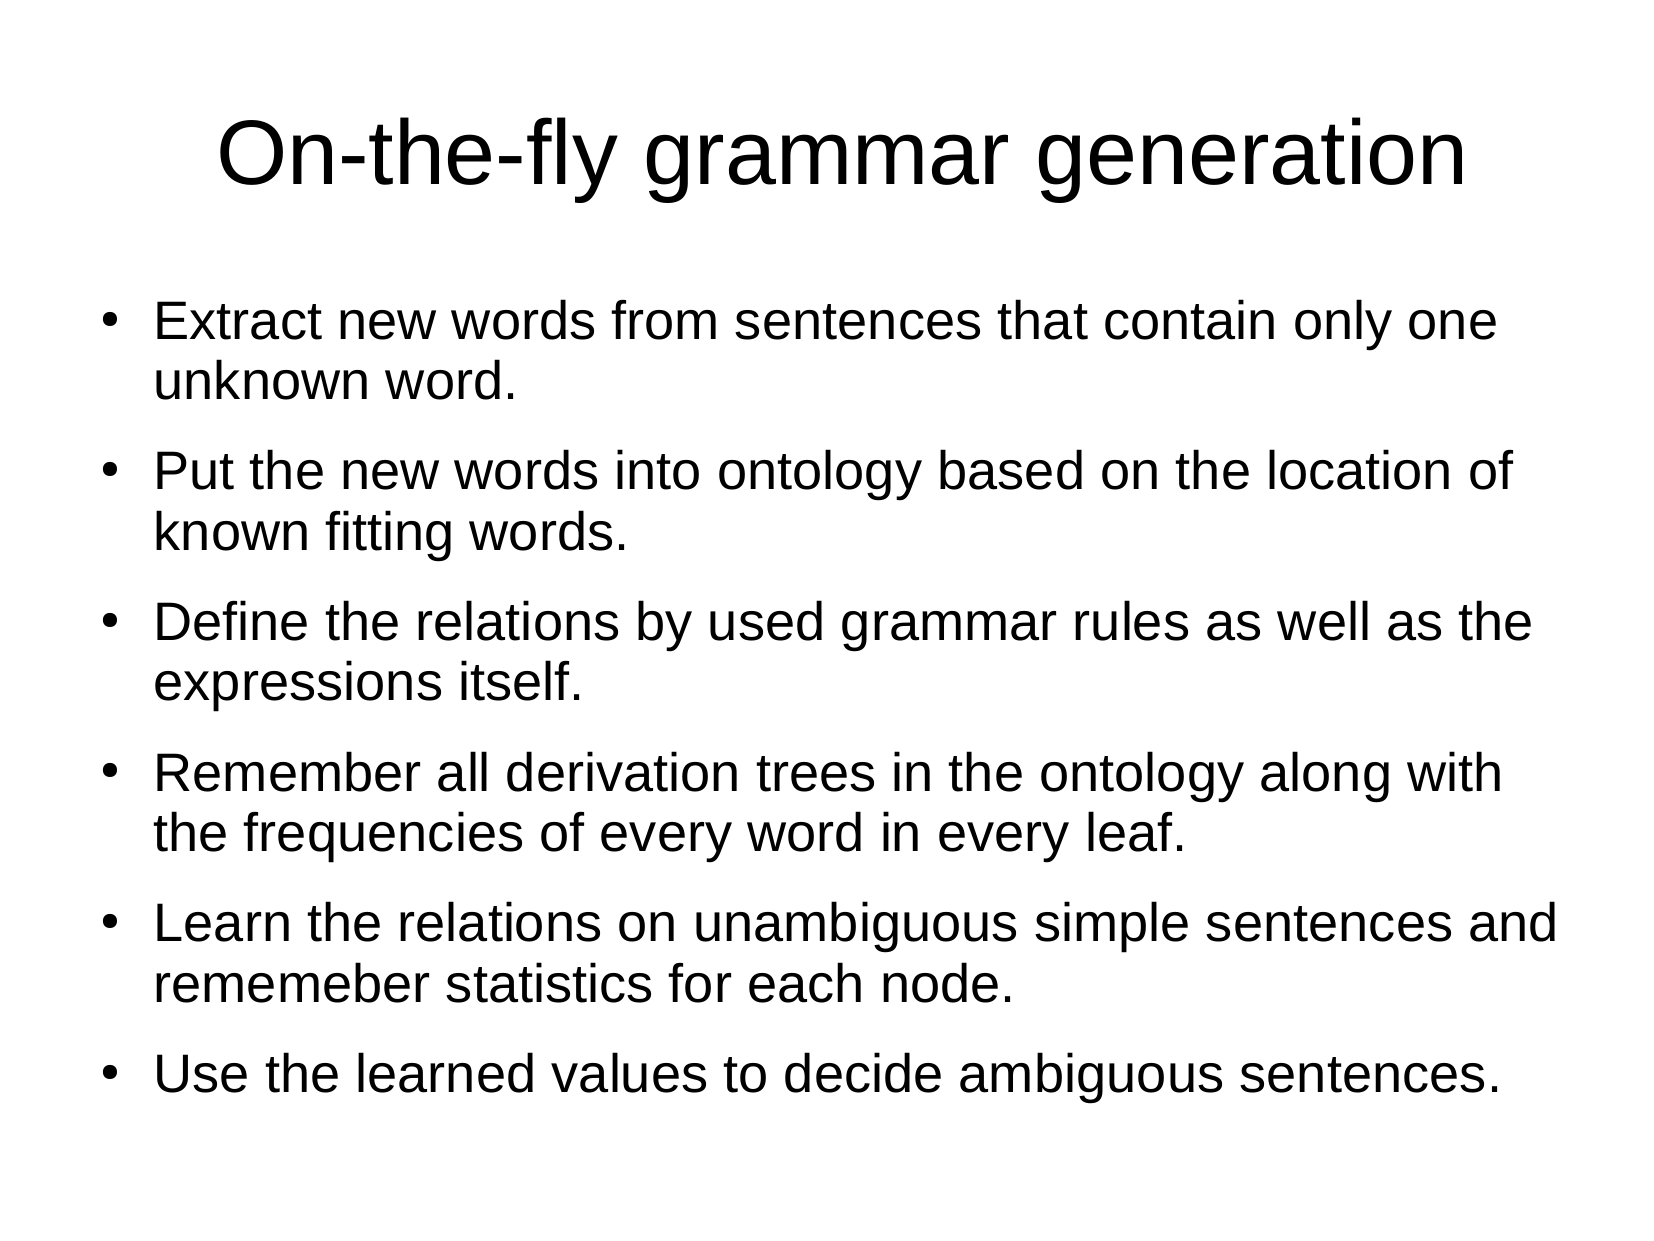

# On-the-fly grammar generation
Extract new words from sentences that contain only one unknown word.
Put the new words into ontology based on the location of known fitting words.
Define the relations by used grammar rules as well as the expressions itself.
Remember all derivation trees in the ontology along with the frequencies of every word in every leaf.
Learn the relations on unambiguous simple sentences and rememeber statistics for each node.
Use the learned values to decide ambiguous sentences.